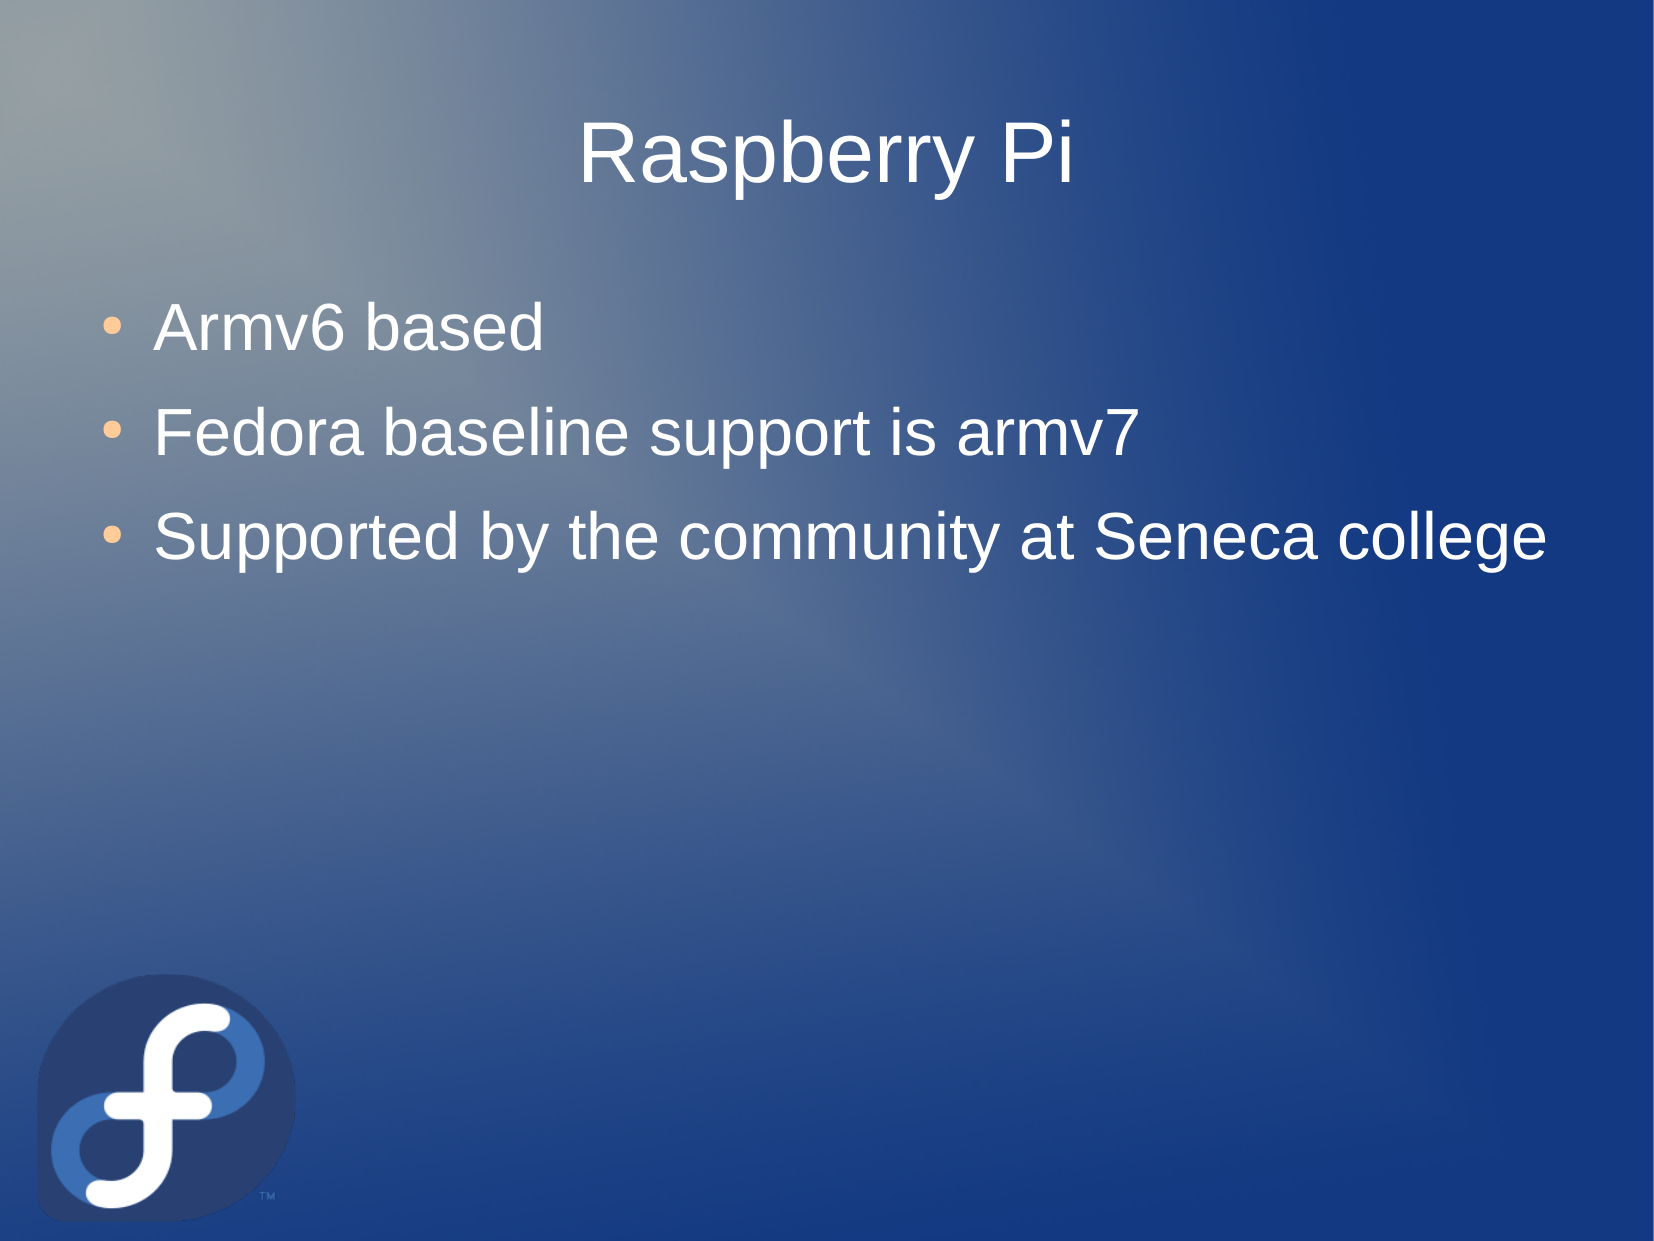

# Raspberry Pi
Armv6 based
Fedora baseline support is armv7
Supported by the community at Seneca college